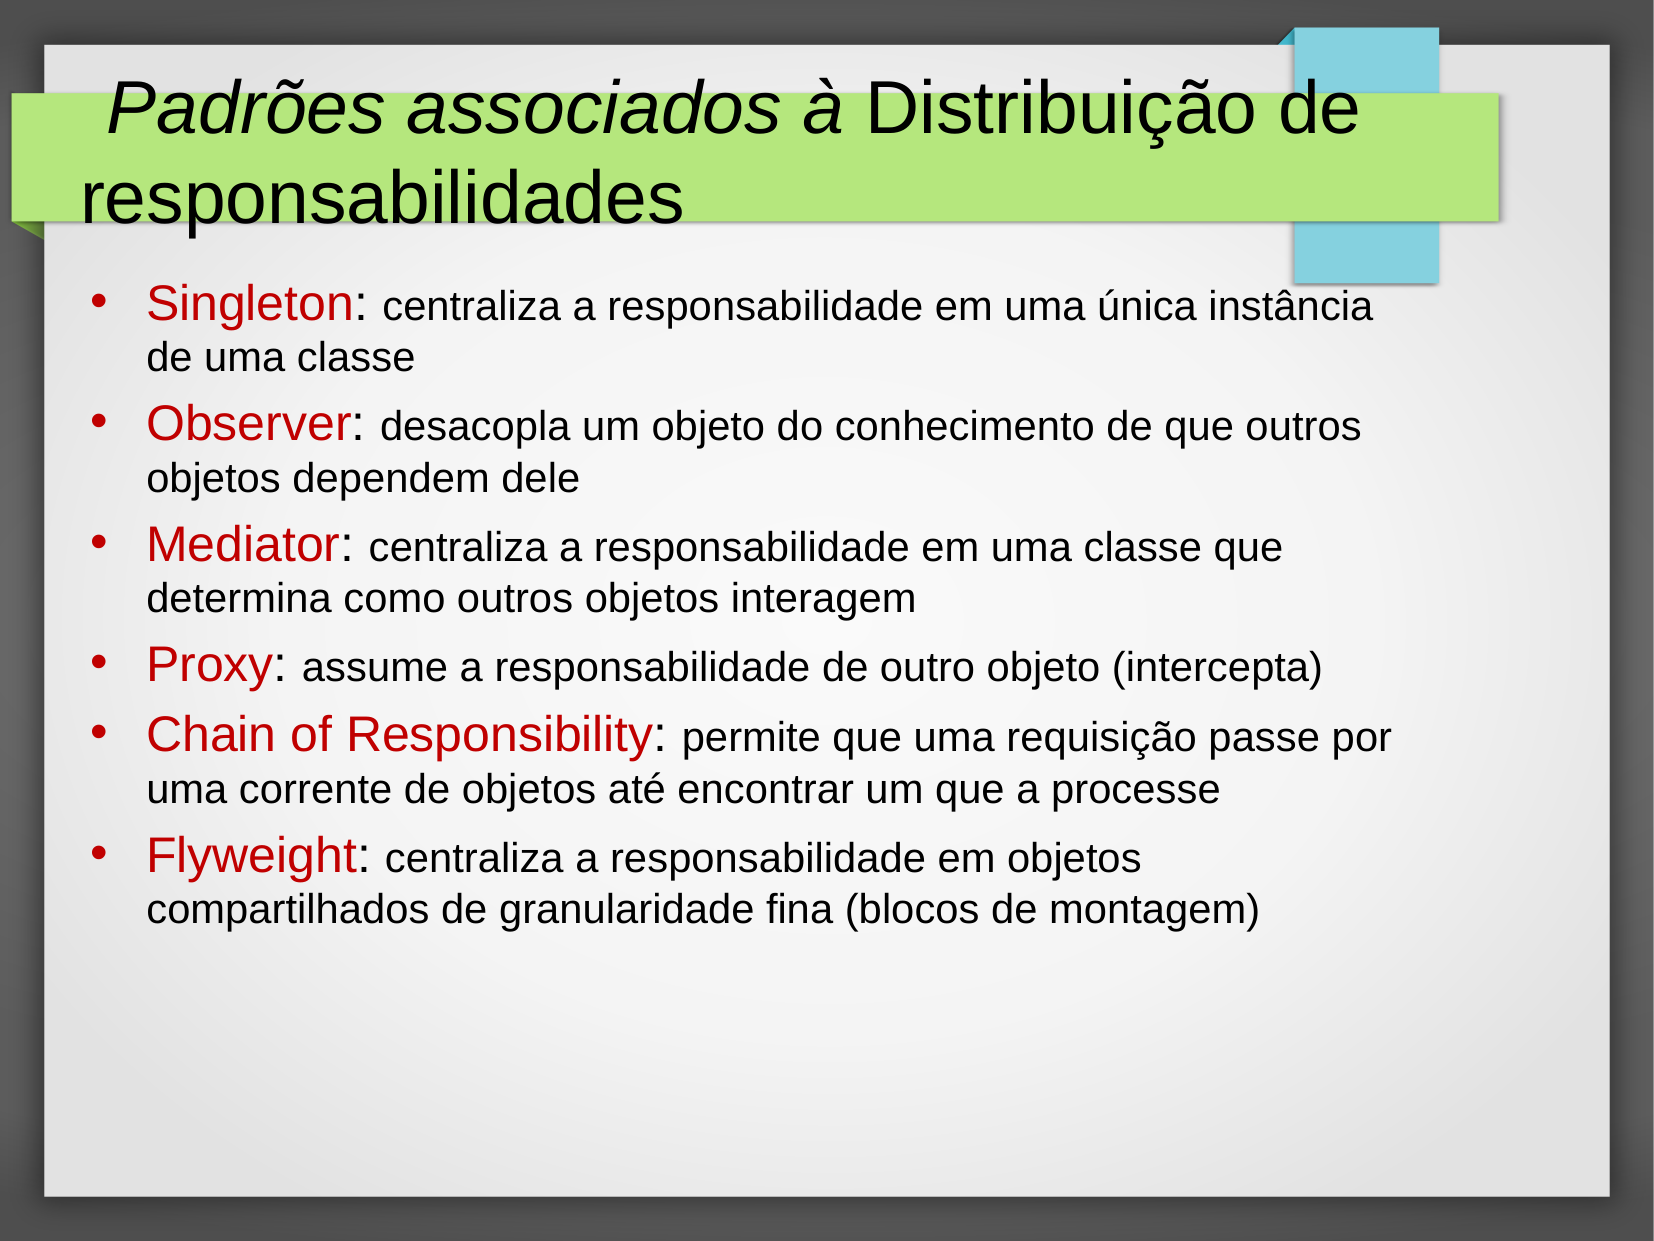

# Padrões associados à Distribuição de responsabilidades
Singleton: centraliza a responsabilidade em uma única instância de uma classe
Observer: desacopla um objeto do conhecimento de que outros objetos dependem dele
Mediator: centraliza a responsabilidade em uma classe que determina como outros objetos interagem
Proxy: assume a responsabilidade de outro objeto (intercepta)
Chain of Responsibility: permite que uma requisição passe por uma corrente de objetos até encontrar um que a processe
Flyweight: centraliza a responsabilidade em objetos compartilhados de granularidade fina (blocos de montagem)